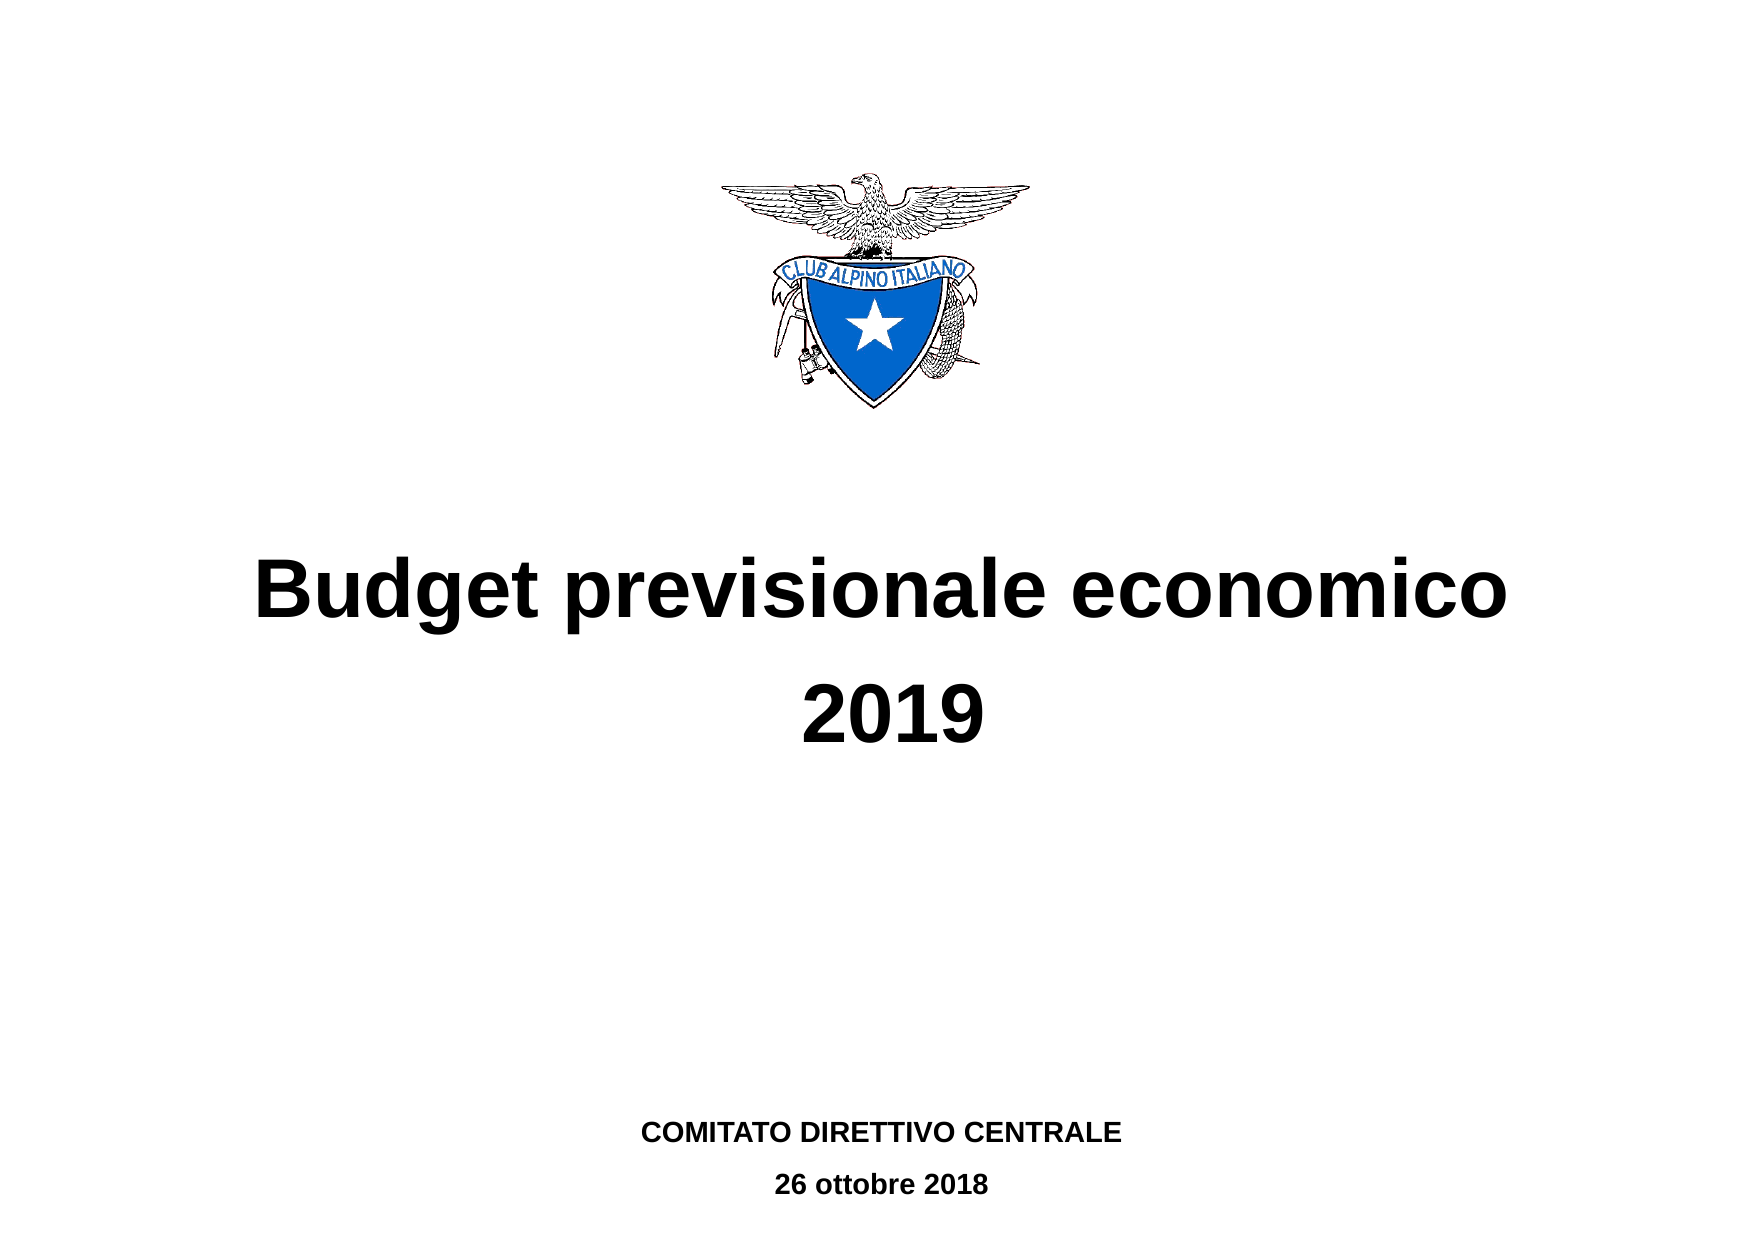

Budget previsionale economico
 2019
COMITATO DIRETTIVO CENTRALE
26 ottobre 2018